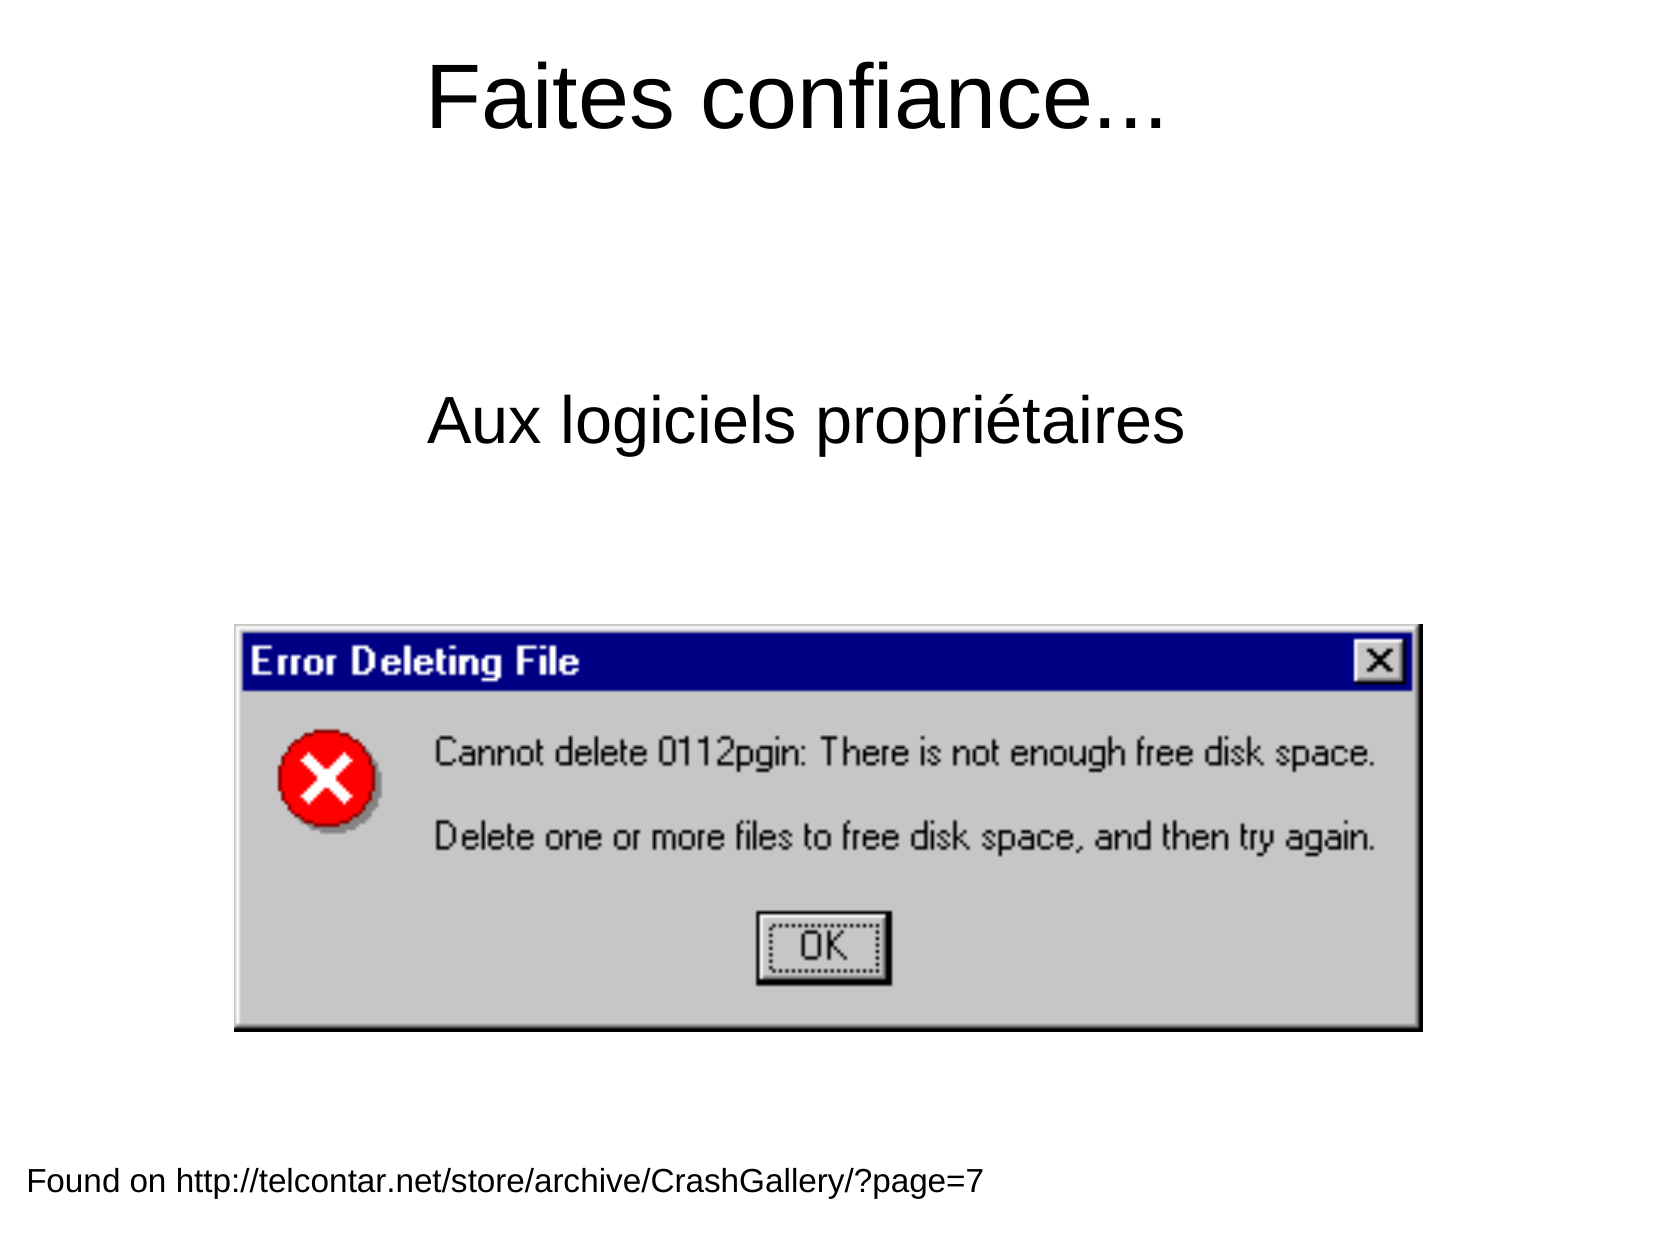

# Faites confiance...
Aux logiciels propriétaires
Found on http://telcontar.net/store/archive/CrashGallery/?page=7